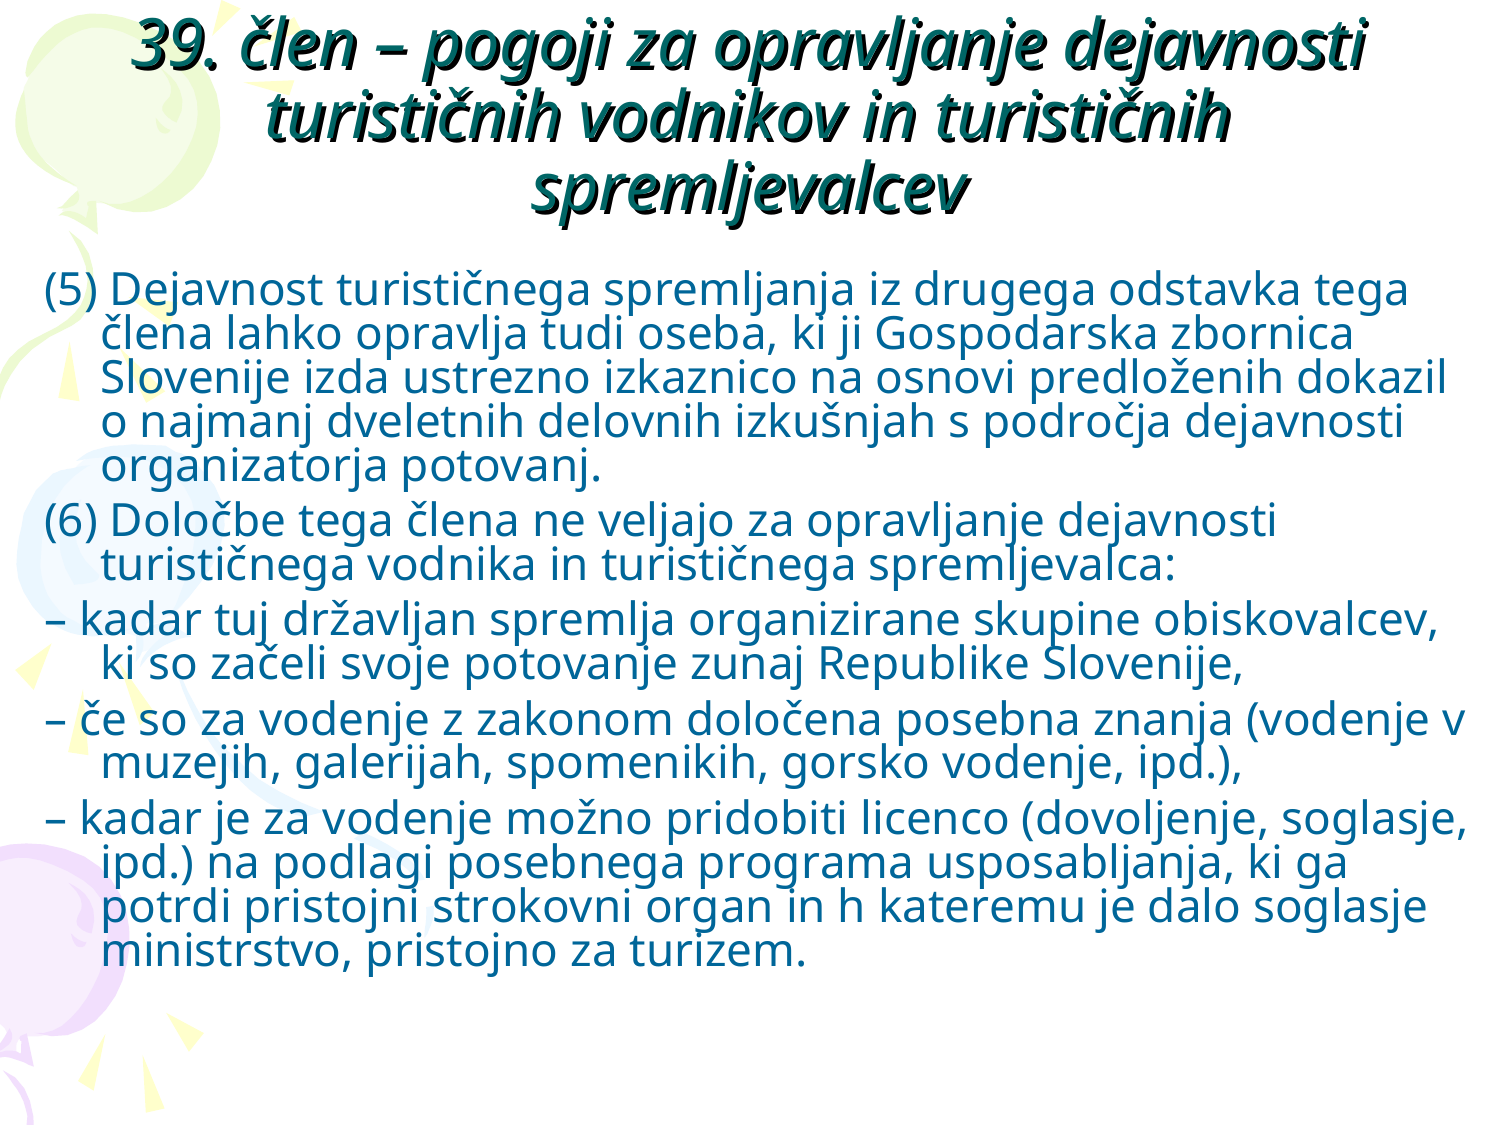

# 39. člen – pogoji za opravljanje dejavnosti turističnih vodnikov in turističnih spremljevalcev
(5) Dejavnost turističnega spremljanja iz drugega odstavka tega člena lahko opravlja tudi oseba, ki ji Gospodarska zbornica Slovenije izda ustrezno izkaznico na osnovi predloženih dokazil o najmanj dveletnih delovnih izkušnjah s področja dejavnosti organizatorja potovanj.
(6) Določbe tega člena ne veljajo za opravljanje dejavnosti turističnega vodnika in turističnega spremljevalca:
– kadar tuj državljan spremlja organizirane skupine obiskovalcev, ki so začeli svoje potovanje zunaj Republike Slovenije,
– če so za vodenje z zakonom določena posebna znanja (vodenje v muzejih, galerijah, spomenikih, gorsko vodenje, ipd.),
– kadar je za vodenje možno pridobiti licenco (dovoljenje, soglasje, ipd.) na podlagi posebnega programa usposabljanja, ki ga potrdi pristojni strokovni organ in h kateremu je dalo soglasje ministrstvo, pristojno za turizem.